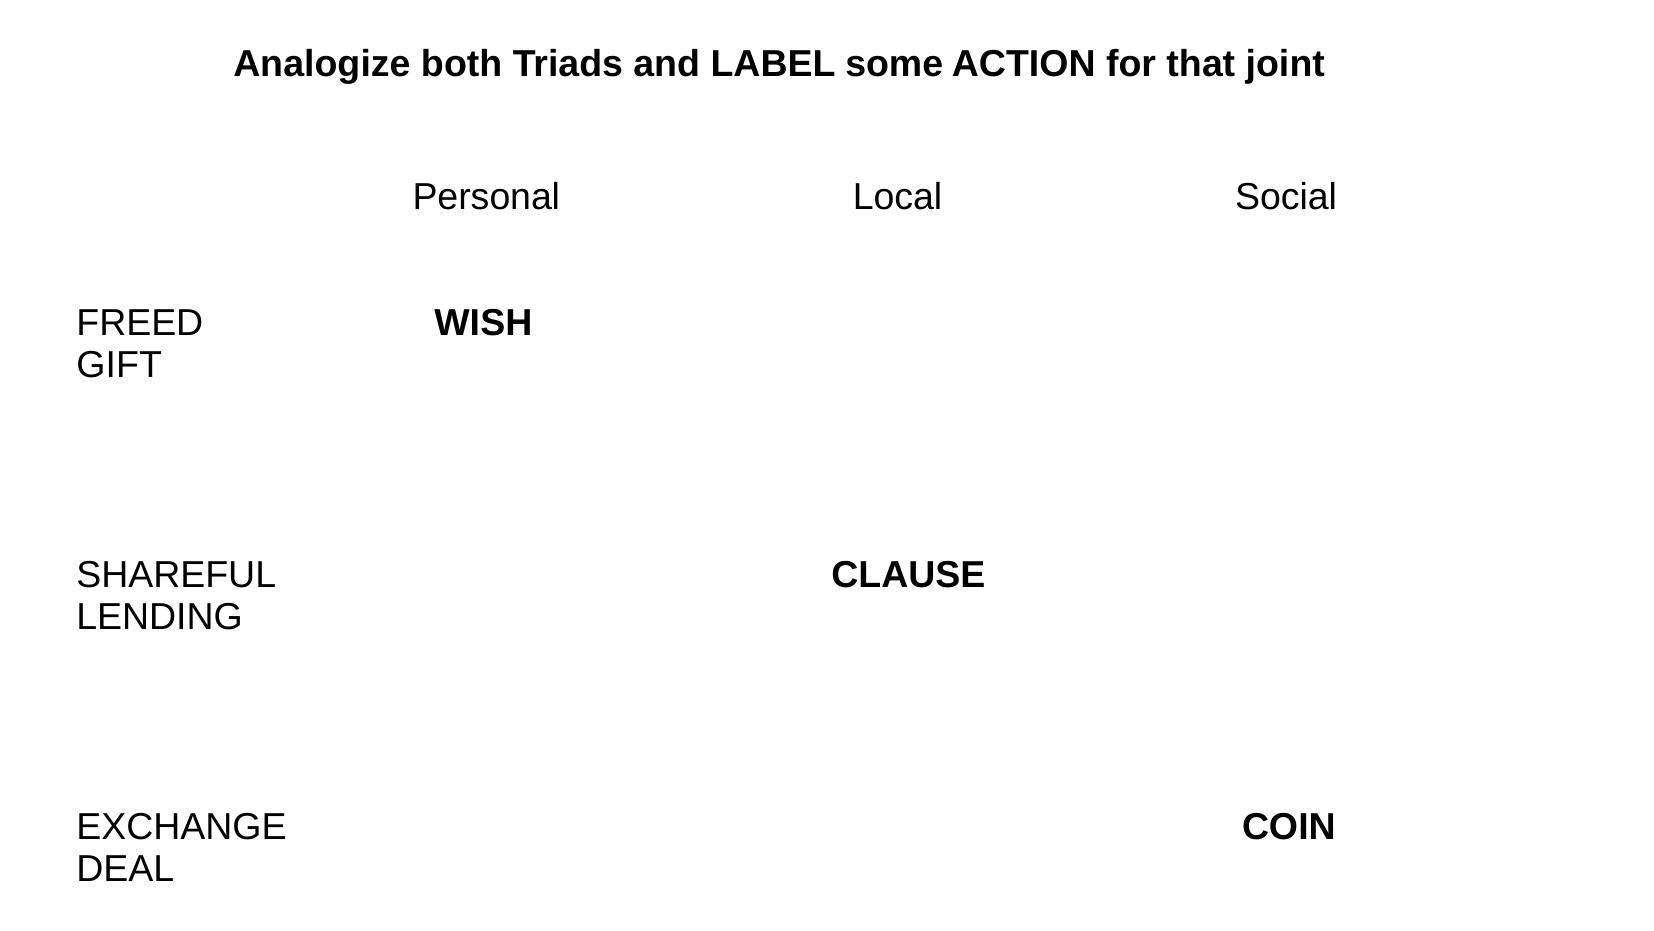

Personal Local Social
FREED WISH
GIFT
SHAREFUL CLAUSE
LENDING
EXCHANGE COIN
DEAL
Analogize both Triads and LABEL some ACTION for that joint